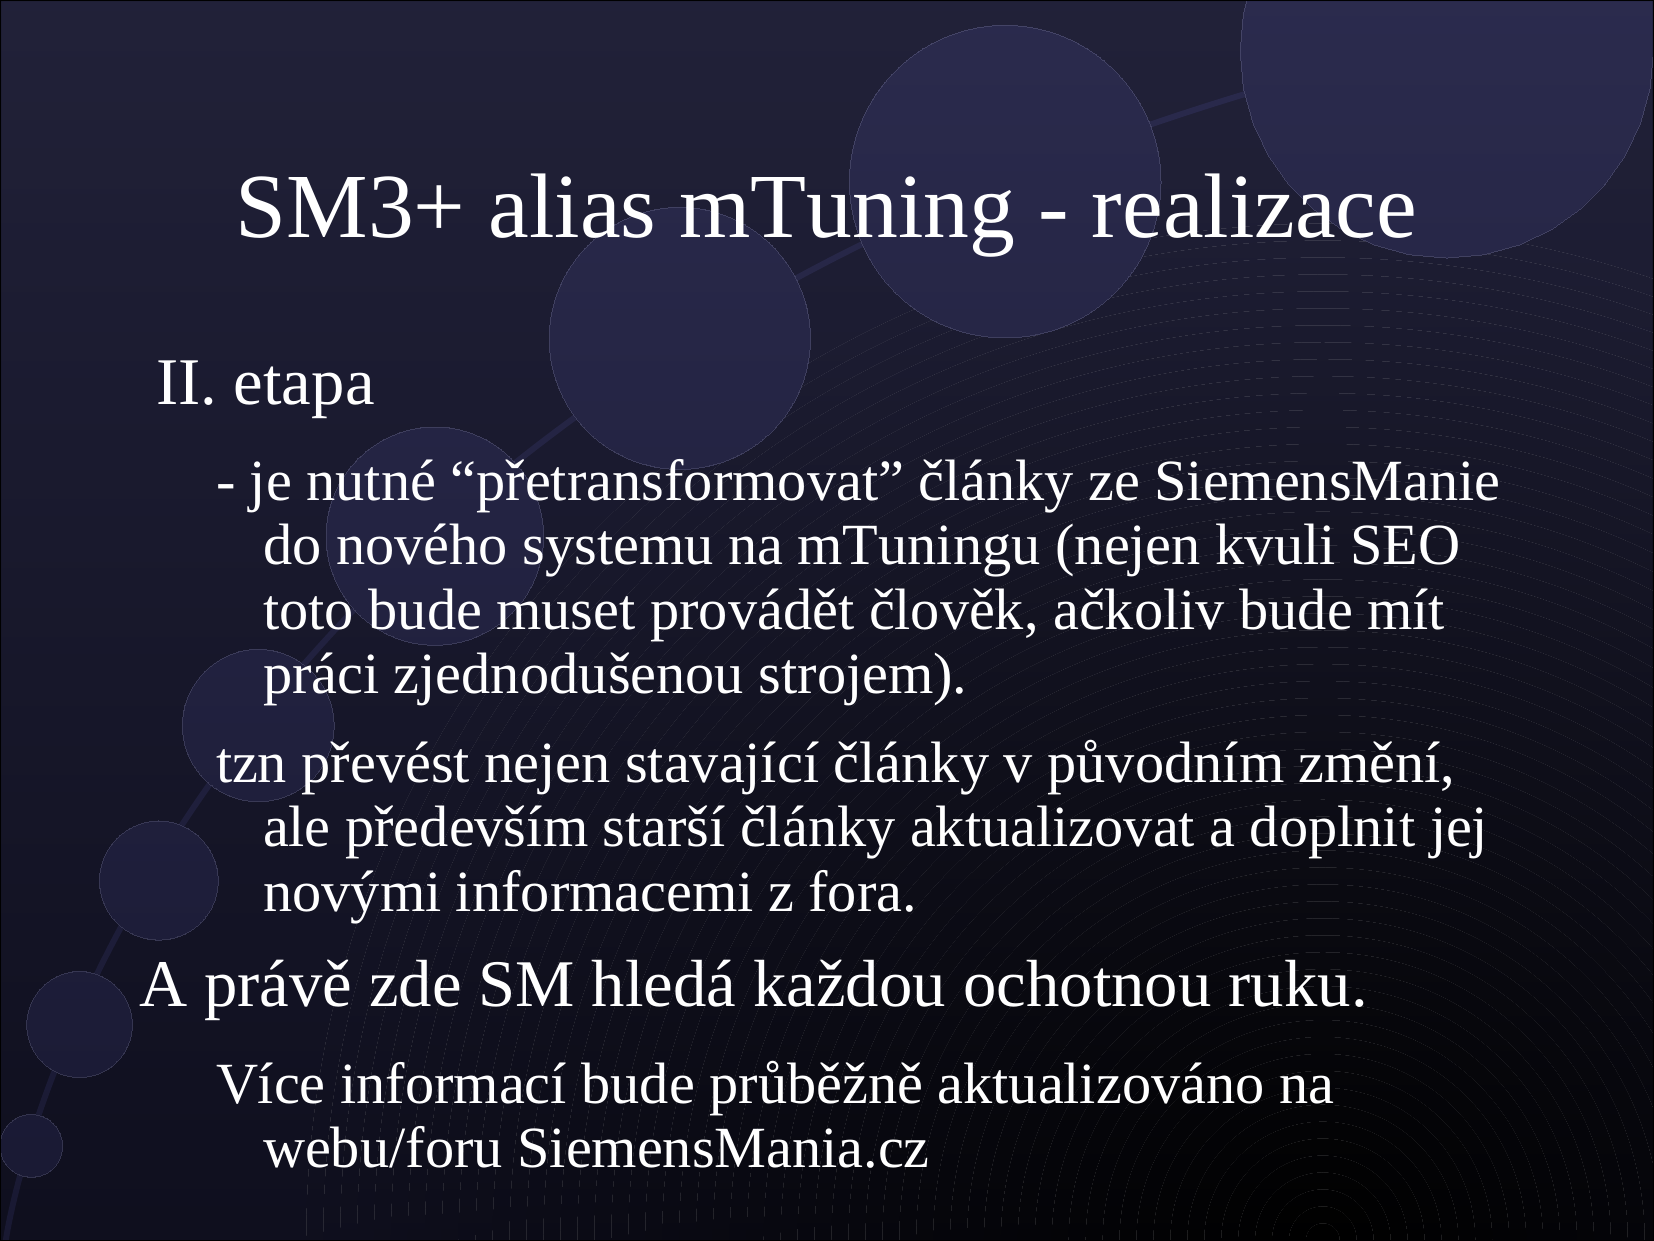

SM3+ alias mTuning - realizace
# II. etapa
- je nutné “přetransformovat” články ze SiemensManie do nového systemu na mTuningu (nejen kvuli SEO toto bude muset provádět člověk, ačkoliv bude mít práci zjednodušenou strojem).
tzn převést nejen stavající články v původním změní, ale především starší články aktualizovat a doplnit jej novými informacemi z fora.
A právě zde SM hledá každou ochotnou ruku.
Více informací bude průběžně aktualizováno na webu/foru SiemensMania.cz